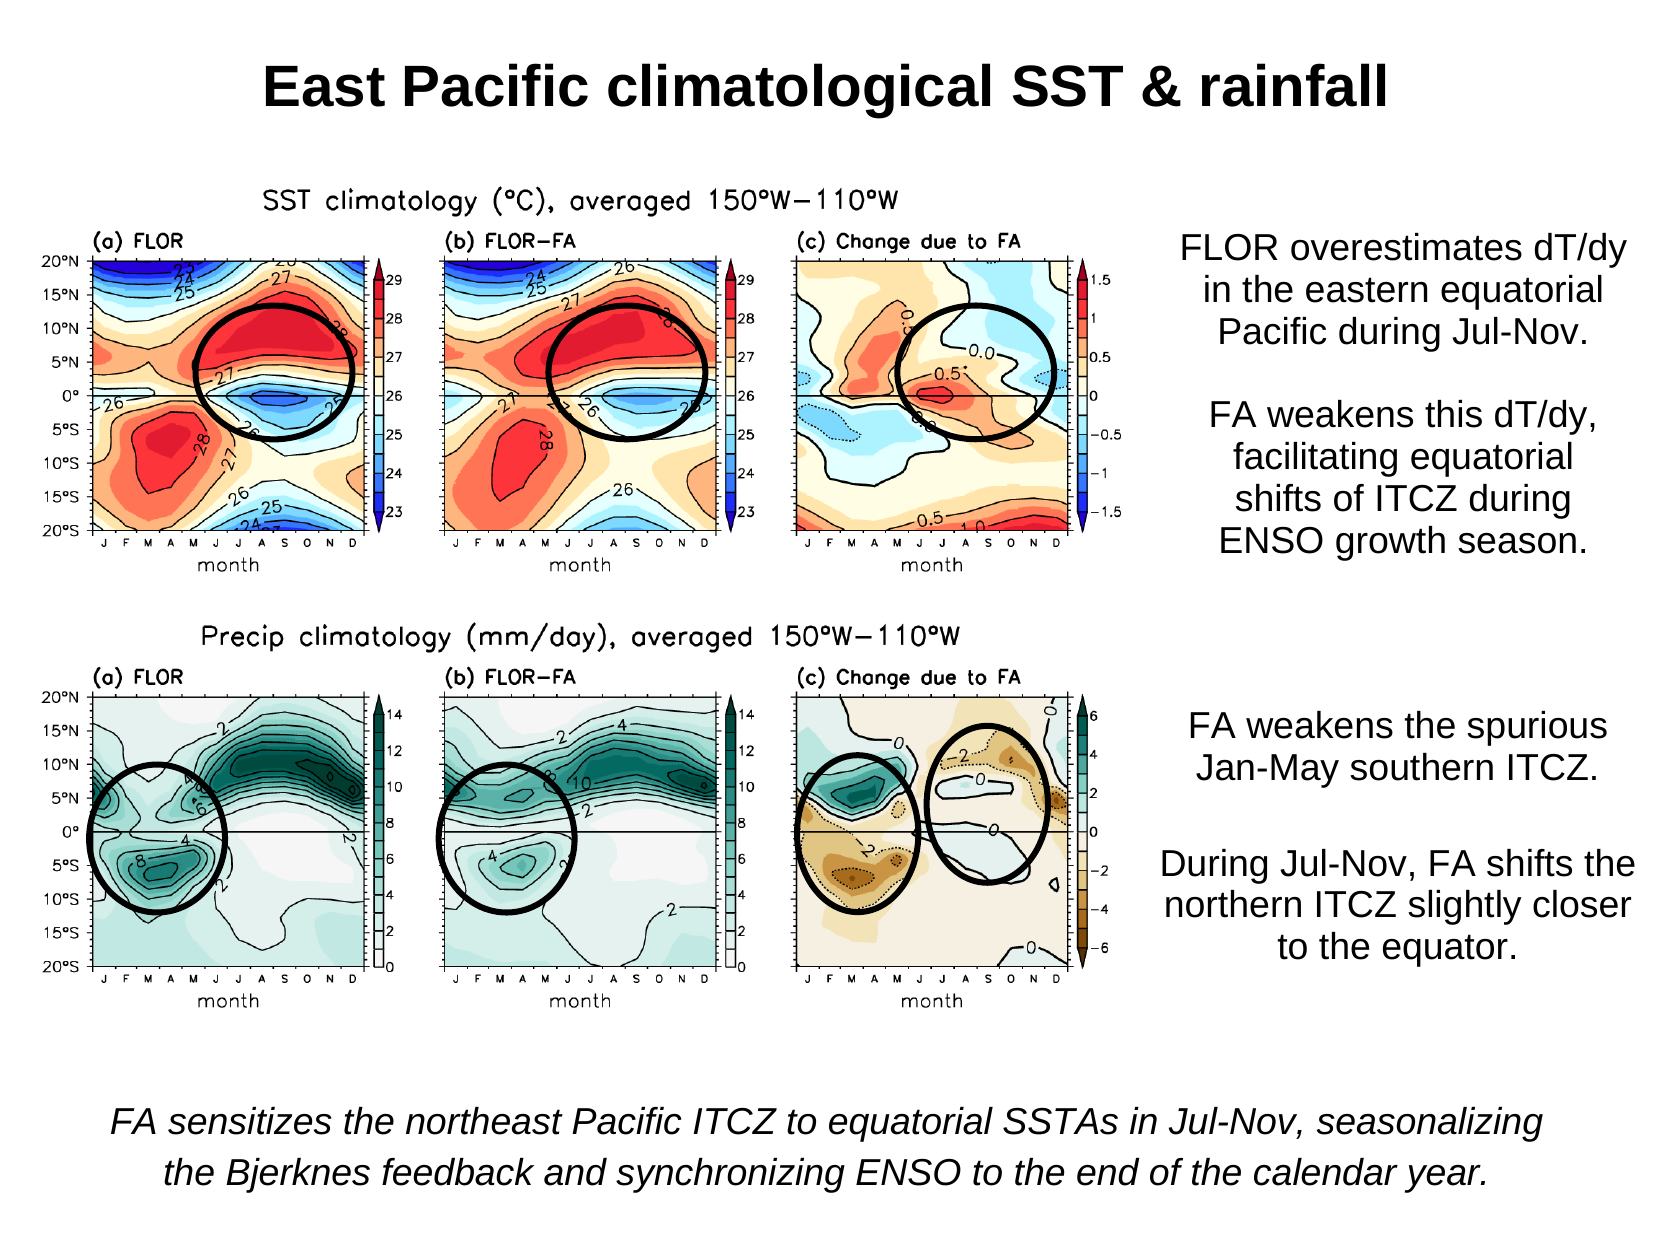

East Pacific climatological SST & rainfall
FLOR overestimates dT/dy in the eastern equatorial Pacific during Jul-Nov.
FA weakens this dT/dy, facilitating equatorial
shifts of ITCZ during
ENSO growth season.
FA weakens the spurious Jan-May southern ITCZ.
During Jul-Nov, FA shifts the northern ITCZ slightly closer to the equator.
FA sensitizes the northeast Pacific ITCZ to equatorial SSTAs in Jul-Nov, seasonalizing
the Bjerknes feedback and synchronizing ENSO to the end of the calendar year.